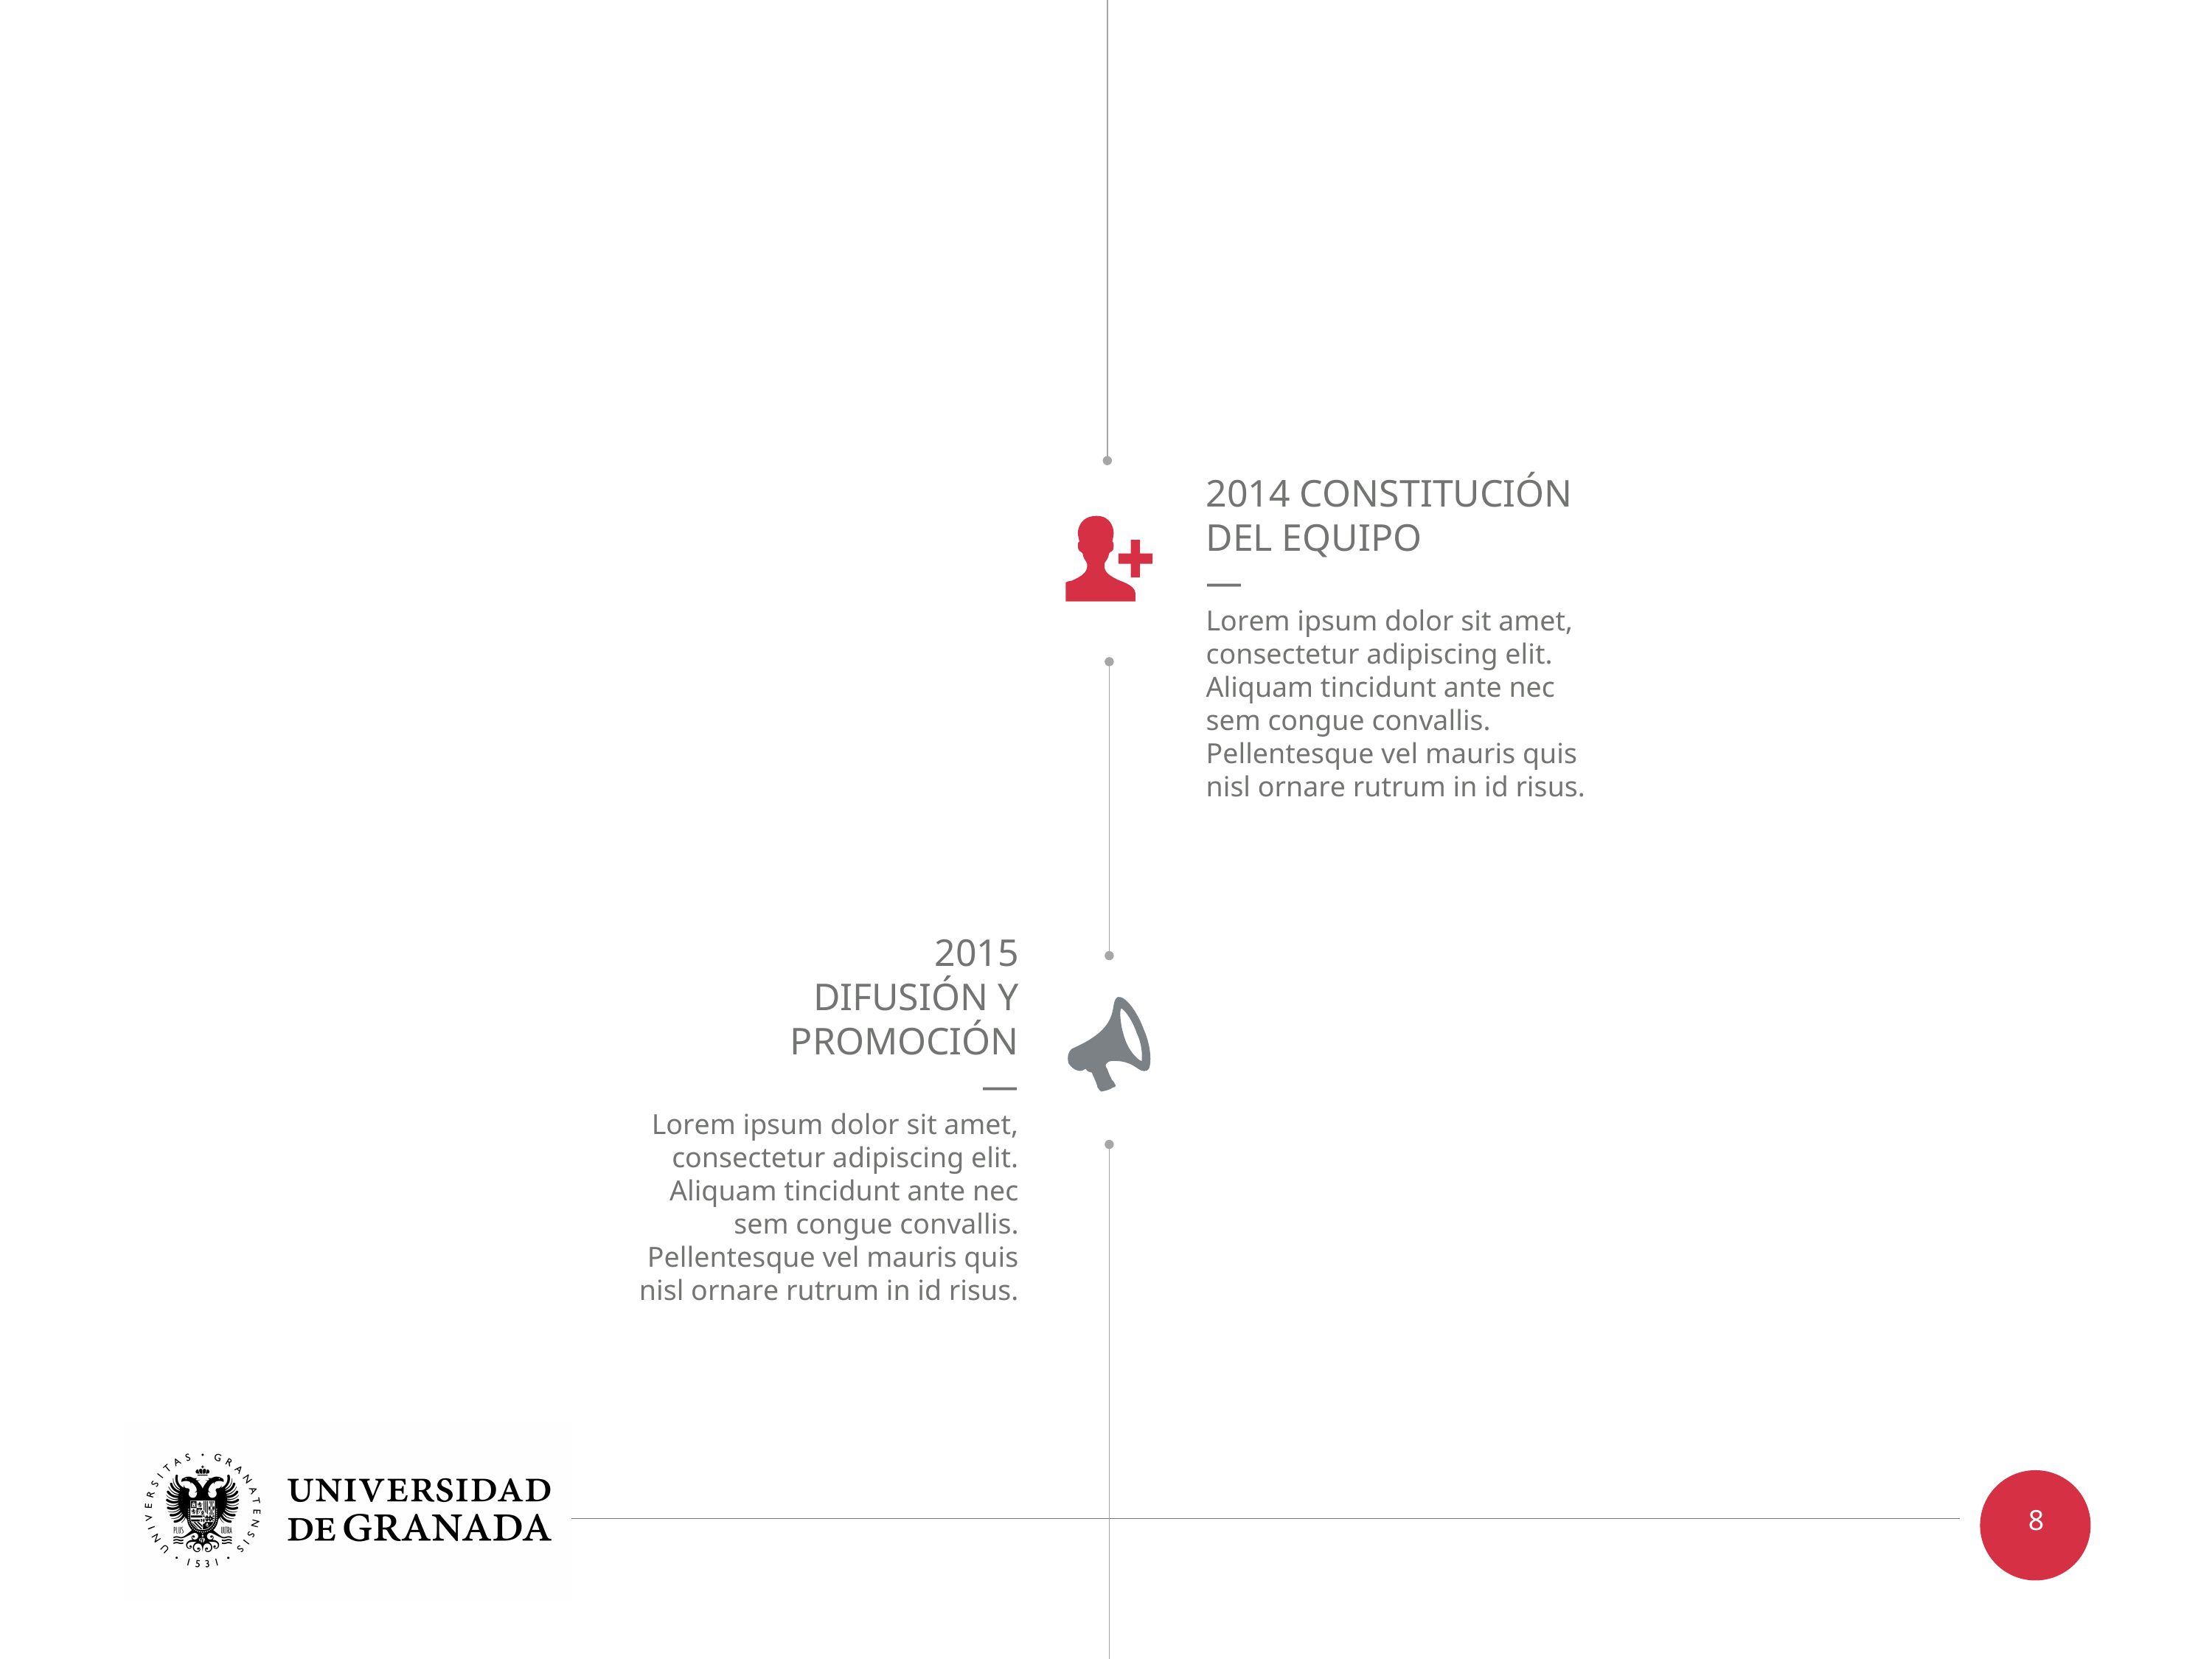

2014 CONSTITUCIÓN
DEL EQUIPO
—
Lorem ipsum dolor sit amet, consectetur adipiscing elit. Aliquam tincidunt ante nec sem congue convallis. Pellentesque vel mauris quis nisl ornare rutrum in id risus.
2015
DIFUSIÓN Y PROMOCIÓN
—
Lorem ipsum dolor sit amet, consectetur adipiscing elit. Aliquam tincidunt ante nec sem congue convallis. Pellentesque vel mauris quis nisl ornare rutrum in id risus.